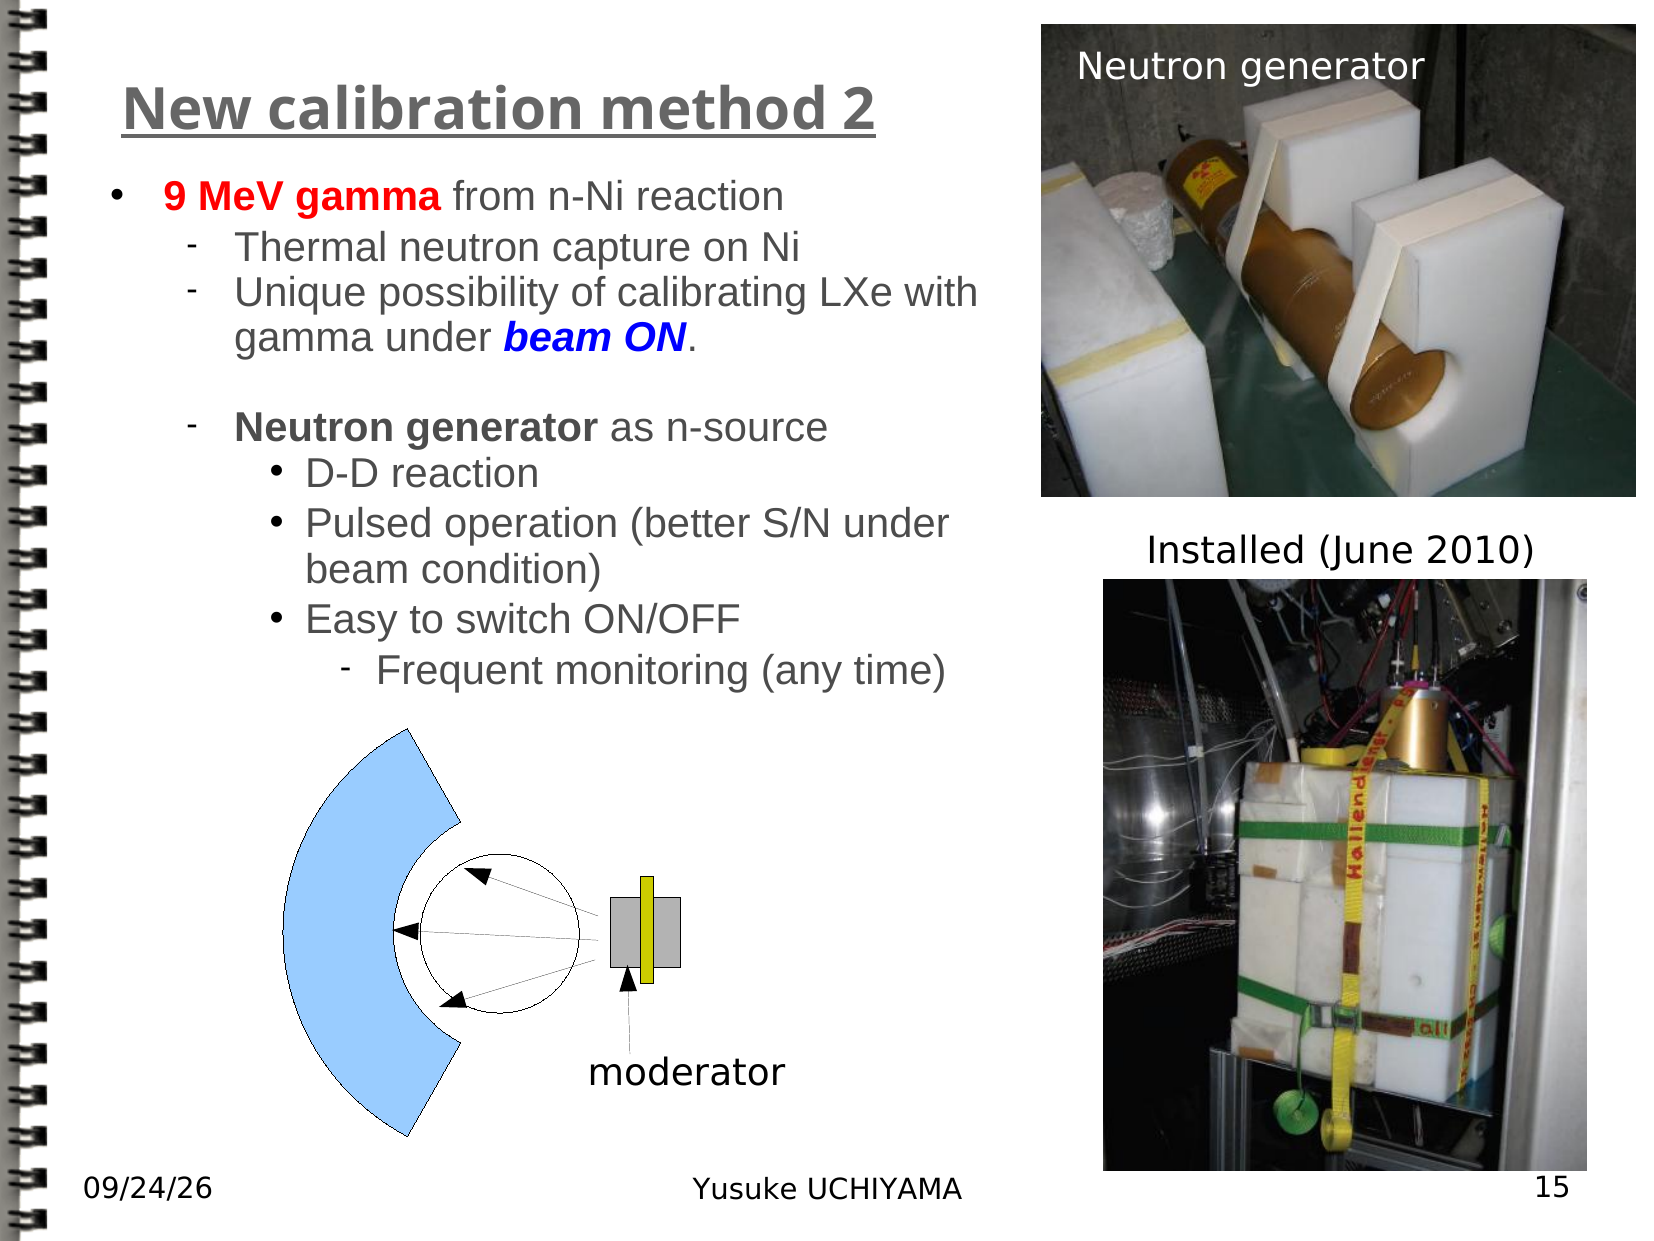

Neutron generator
# New calibration method 2
9 MeV gamma from n-Ni reaction
Thermal neutron capture on Ni
Unique possibility of calibrating LXe with gamma under beam ON.
Neutron generator as n-source
D-D reaction
Pulsed operation (better S/N under beam condition)
Easy to switch ON/OFF
Frequent monitoring (any time)
Installed (June 2010)
moderator
15
Yusuke UCHIYAMA